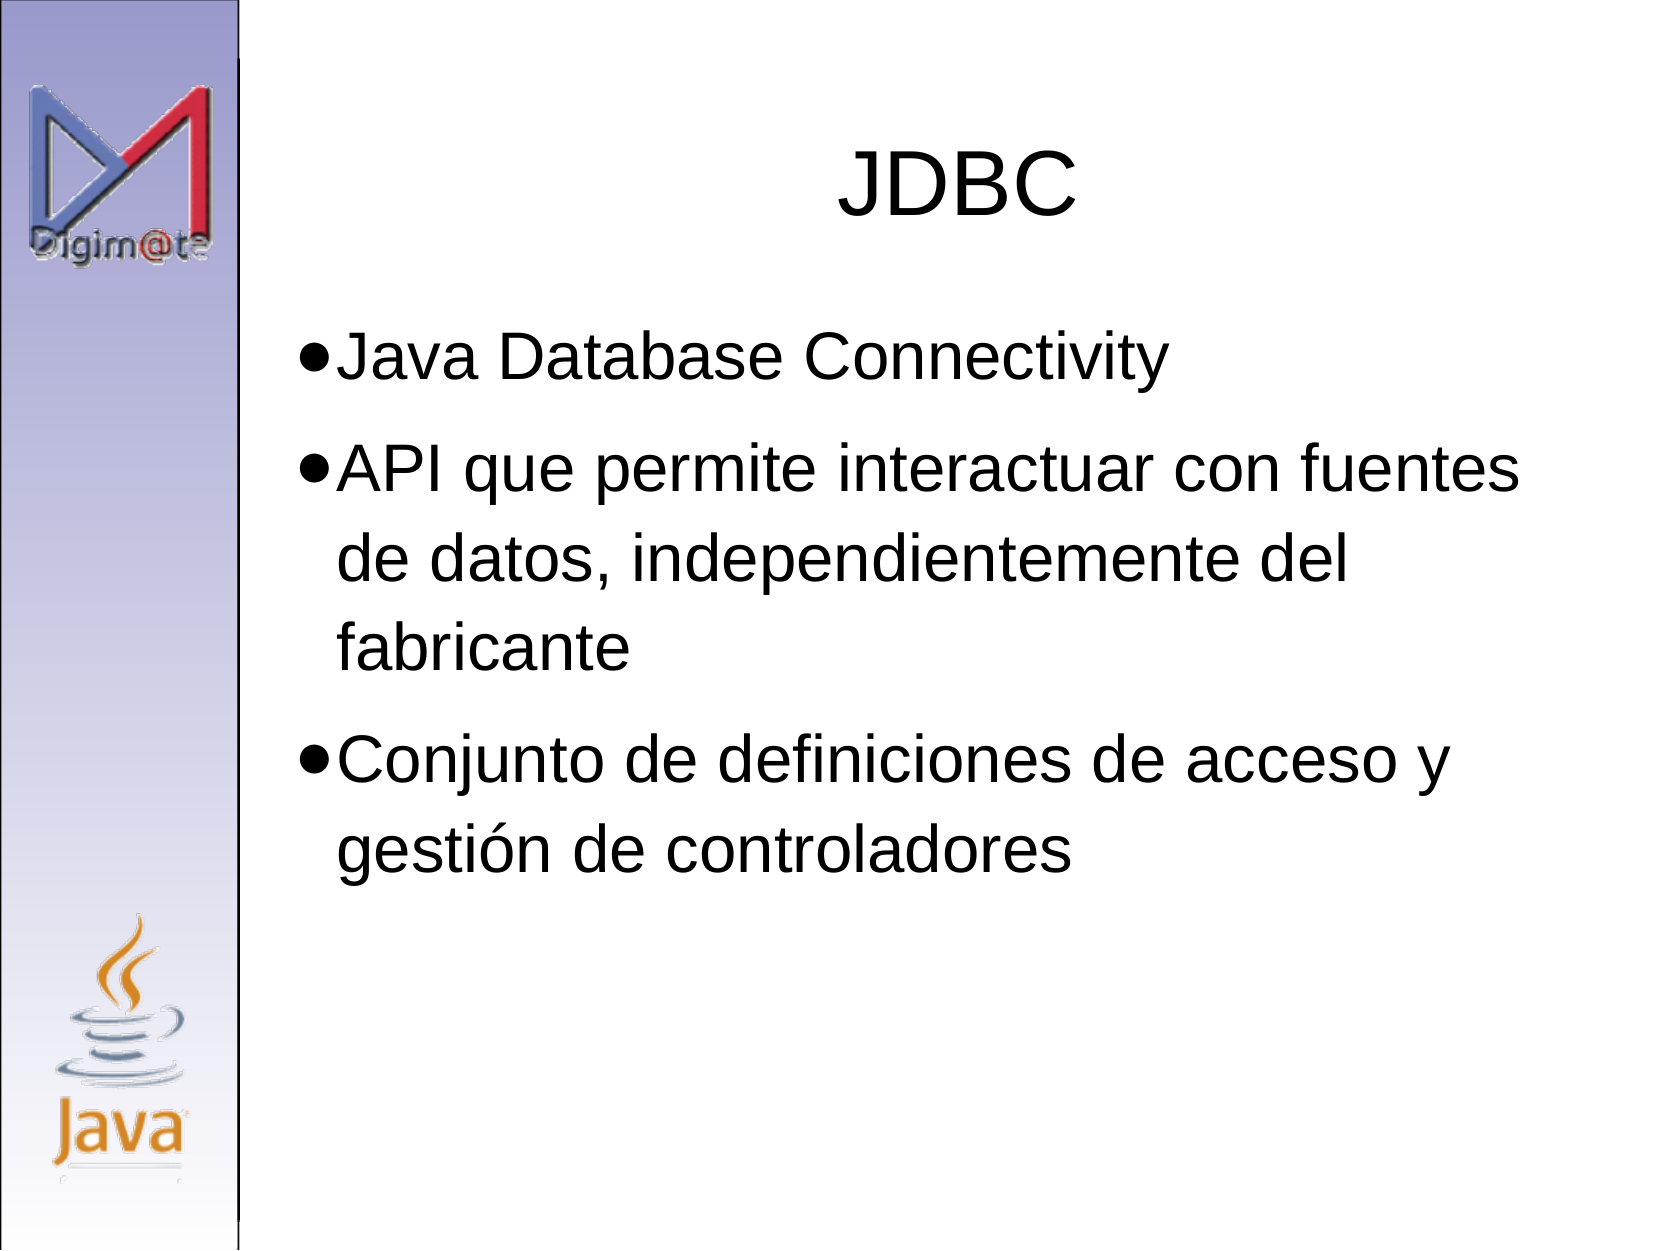

# JDBC
Java Database Connectivity
API que permite interactuar con fuentes de datos, independientemente del fabricante
Conjunto de definiciones de acceso y gestión de controladores